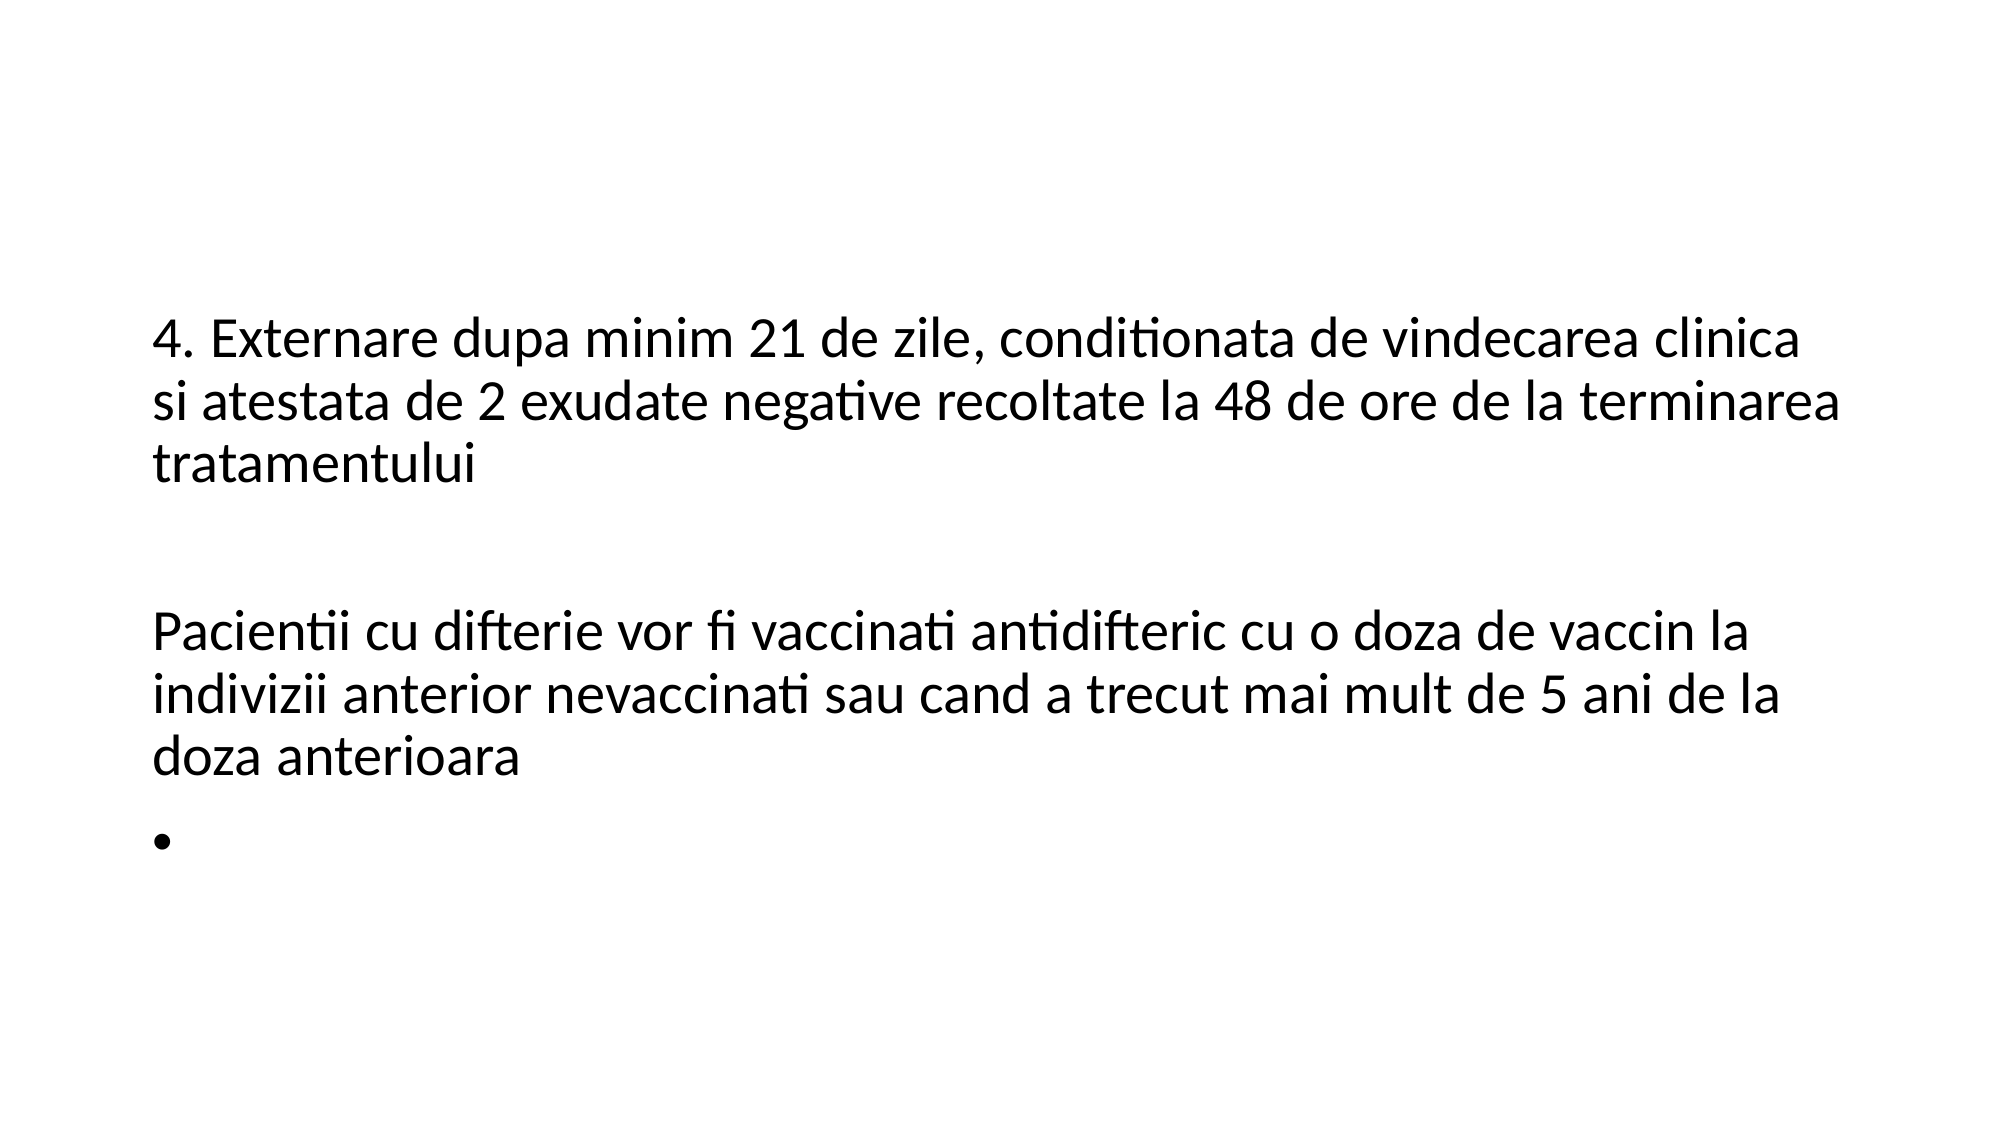

#
4. Externare dupa minim 21 de zile, conditionata de vindecarea clinica si atestata de 2 exudate negative recoltate la 48 de ore de la terminarea tratamentului
Pacientii cu difterie vor fi vaccinati antidifteric cu o doza de vaccin la indivizii anterior nevaccinati sau cand a trecut mai mult de 5 ani de la doza anterioara